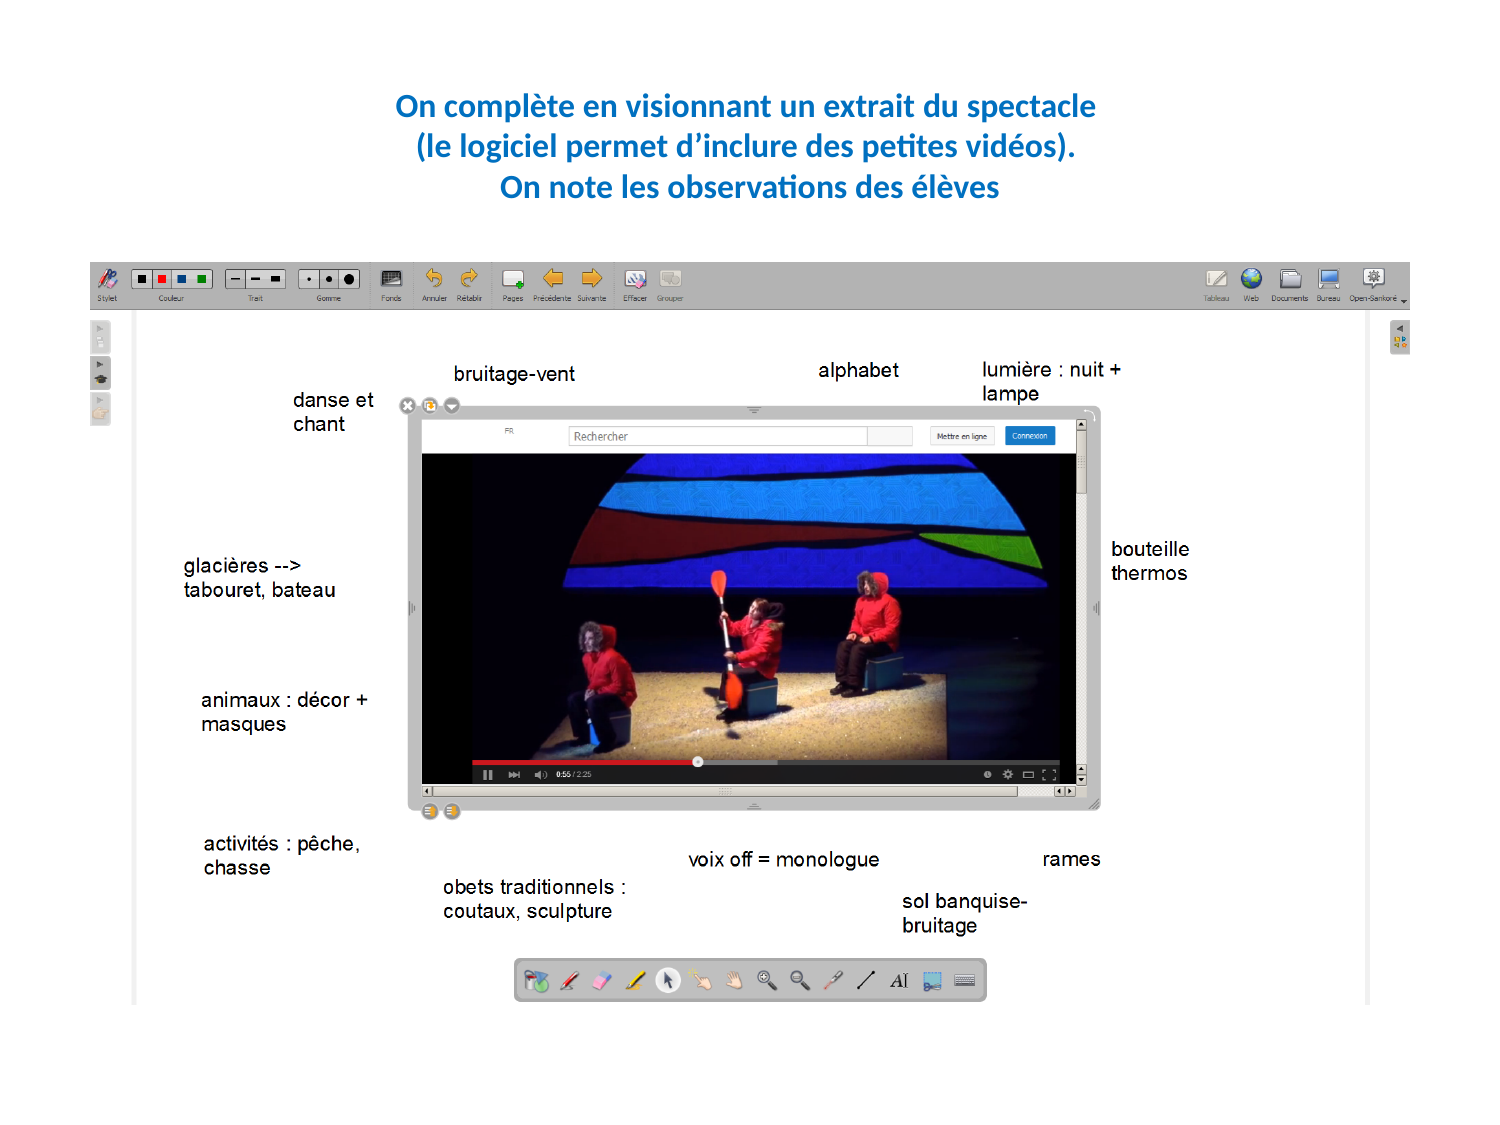

# On complète en visionnant un extrait du spectacle (le logiciel permet d’inclure des petites vidéos). On note les observations des élèves